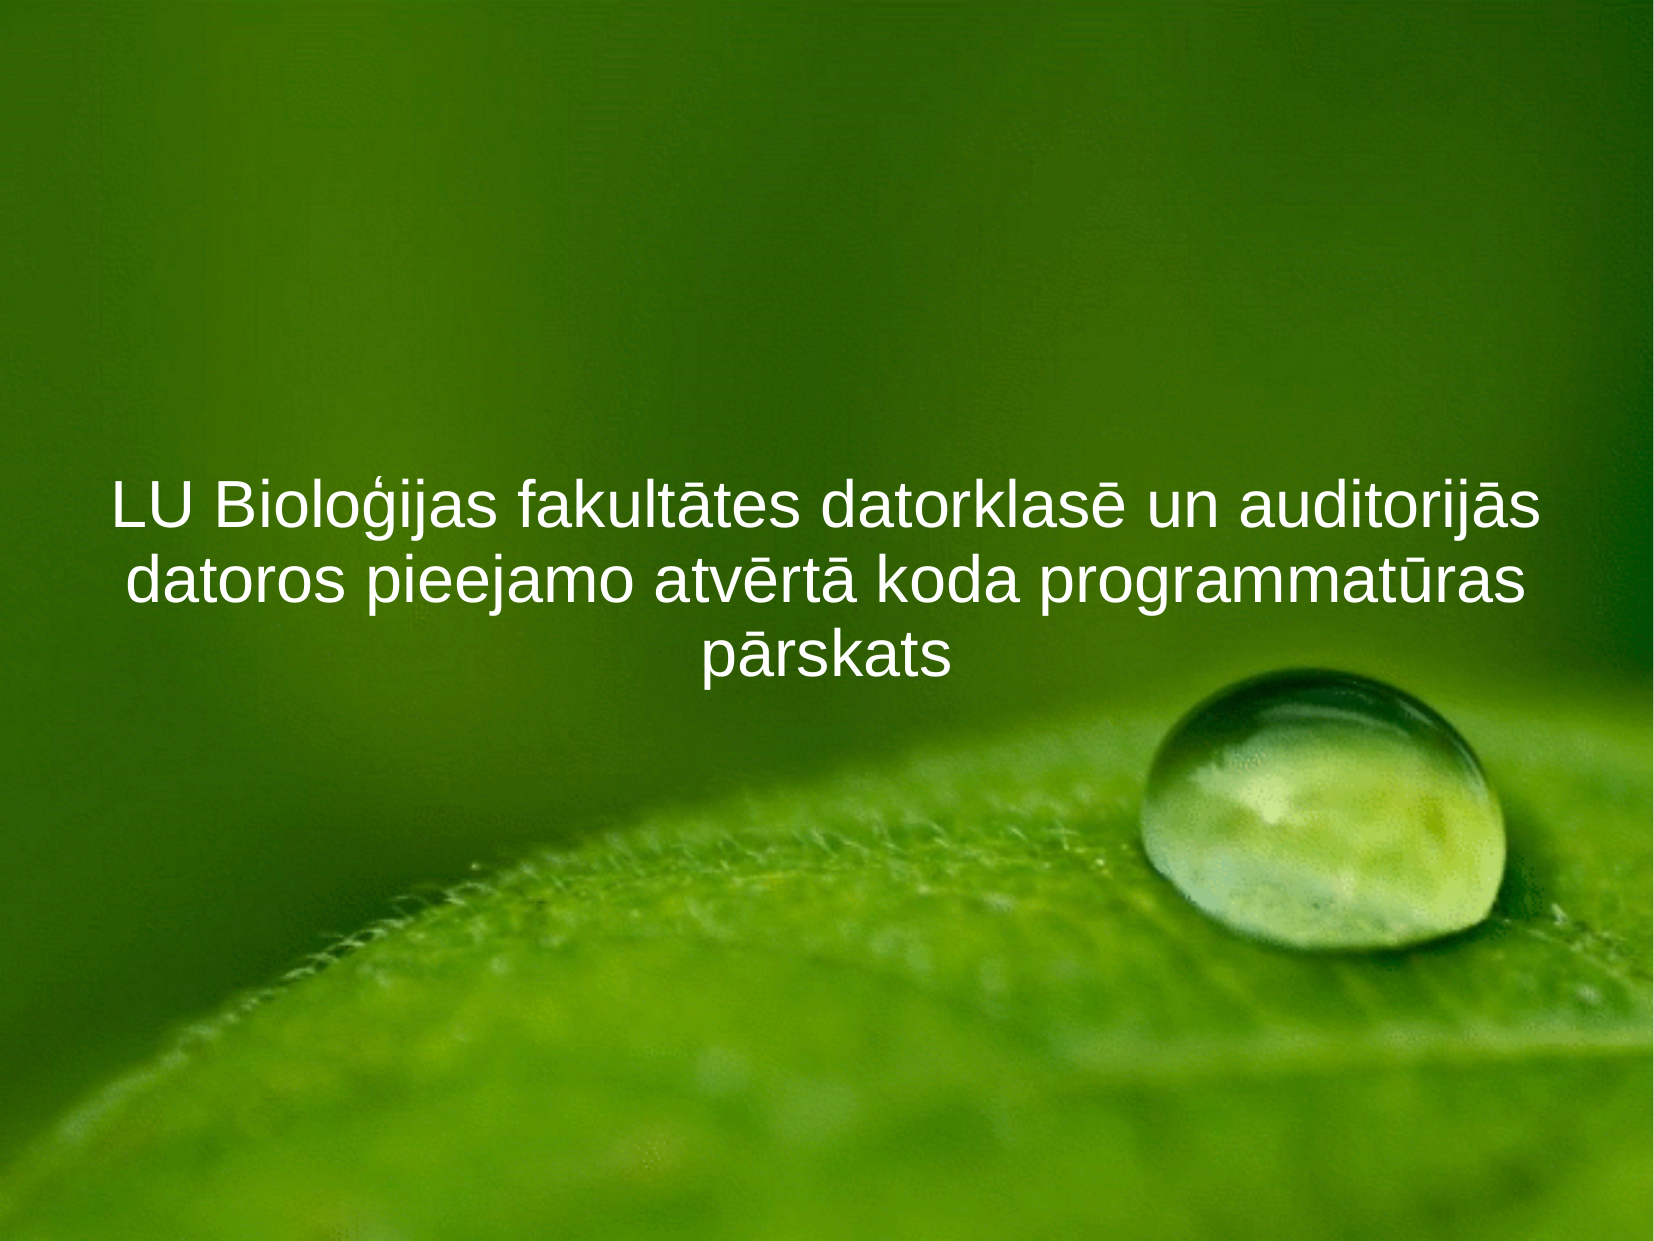

# LU Bioloģijas fakultātes datorklasē un auditorijās datoros pieejamo atvērtā koda programmatūras pārskats